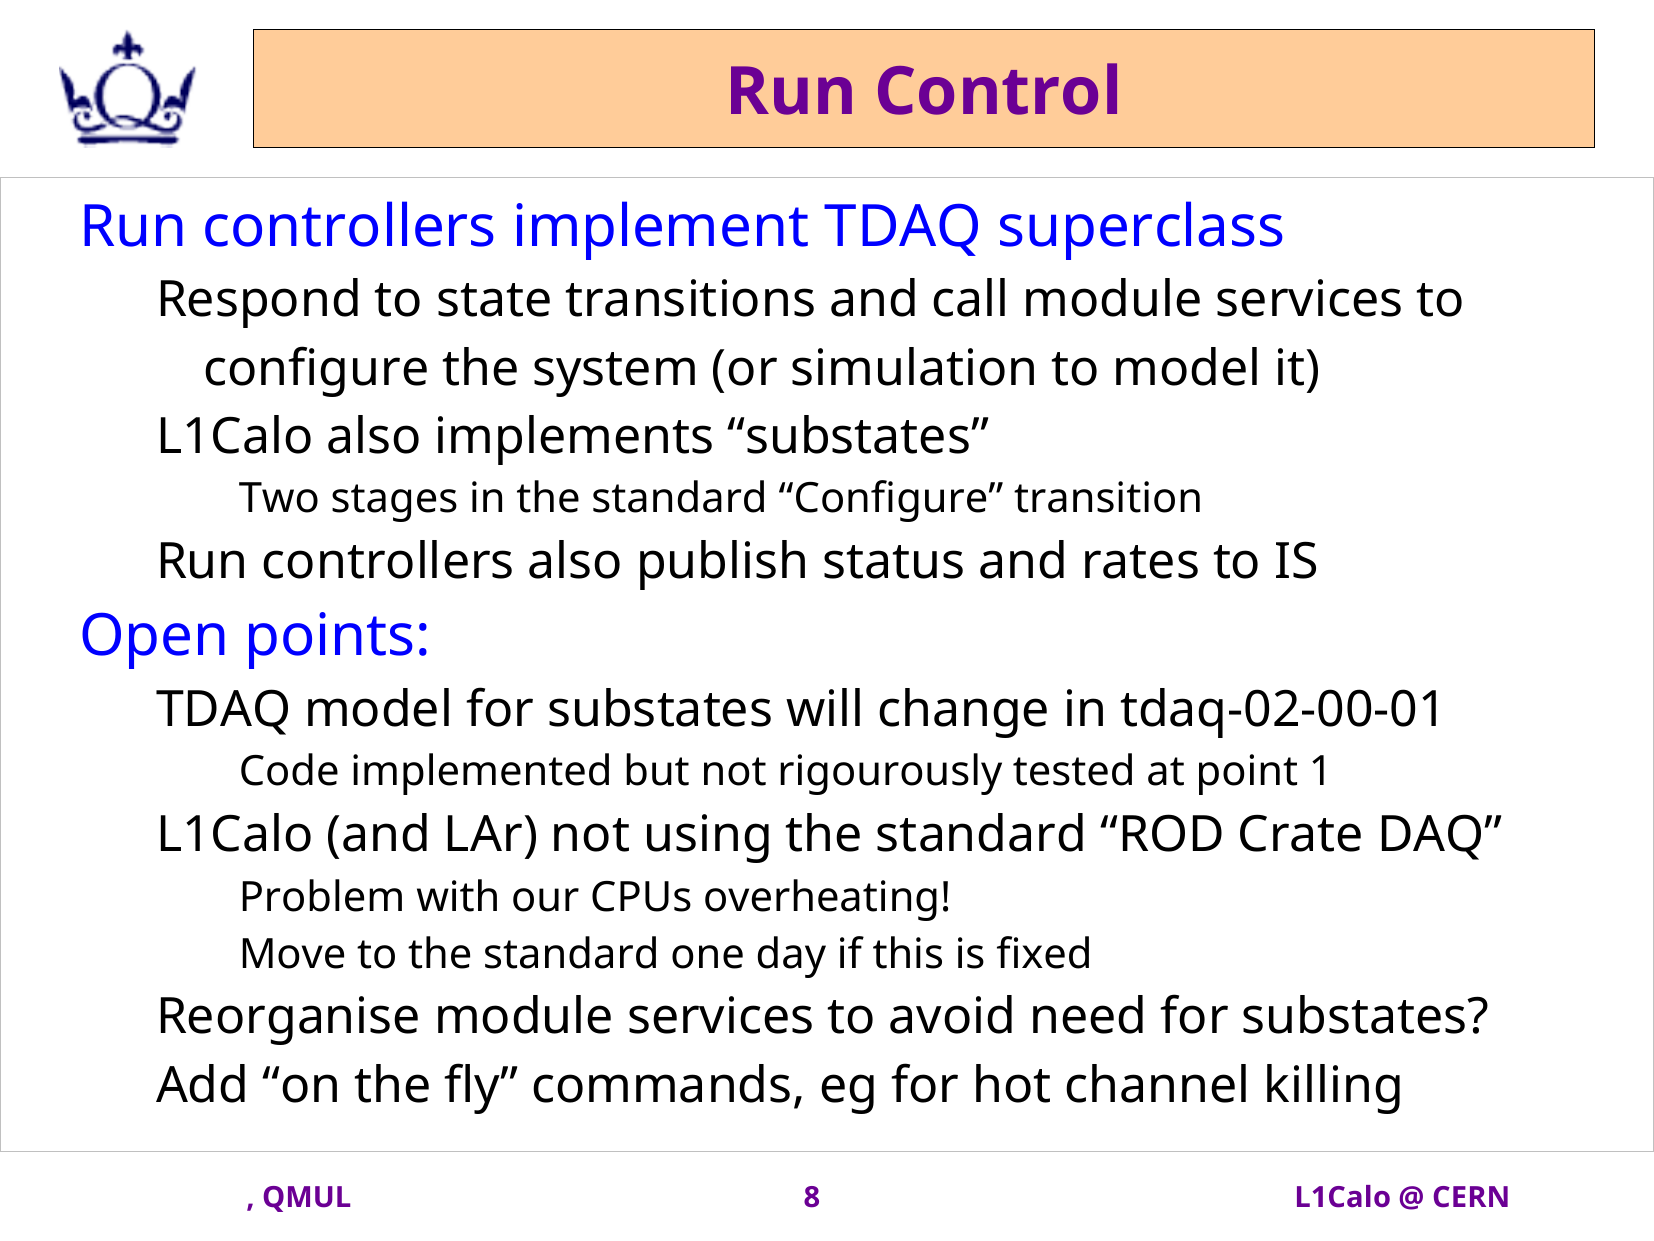

# Run Control
Run controllers implement TDAQ superclass
Respond to state transitions and call module services to configure the system (or simulation to model it)
L1Calo also implements “substates”
Two stages in the standard “Configure” transition
Run controllers also publish status and rates to IS
Open points:
TDAQ model for substates will change in tdaq-02-00-01
Code implemented but not rigourously tested at point 1
L1Calo (and LAr) not using the standard “ROD Crate DAQ”
Problem with our CPUs overheating!
Move to the standard one day if this is fixed
Reorganise module services to avoid need for substates?
Add “on the fly” commands, eg for hot channel killing